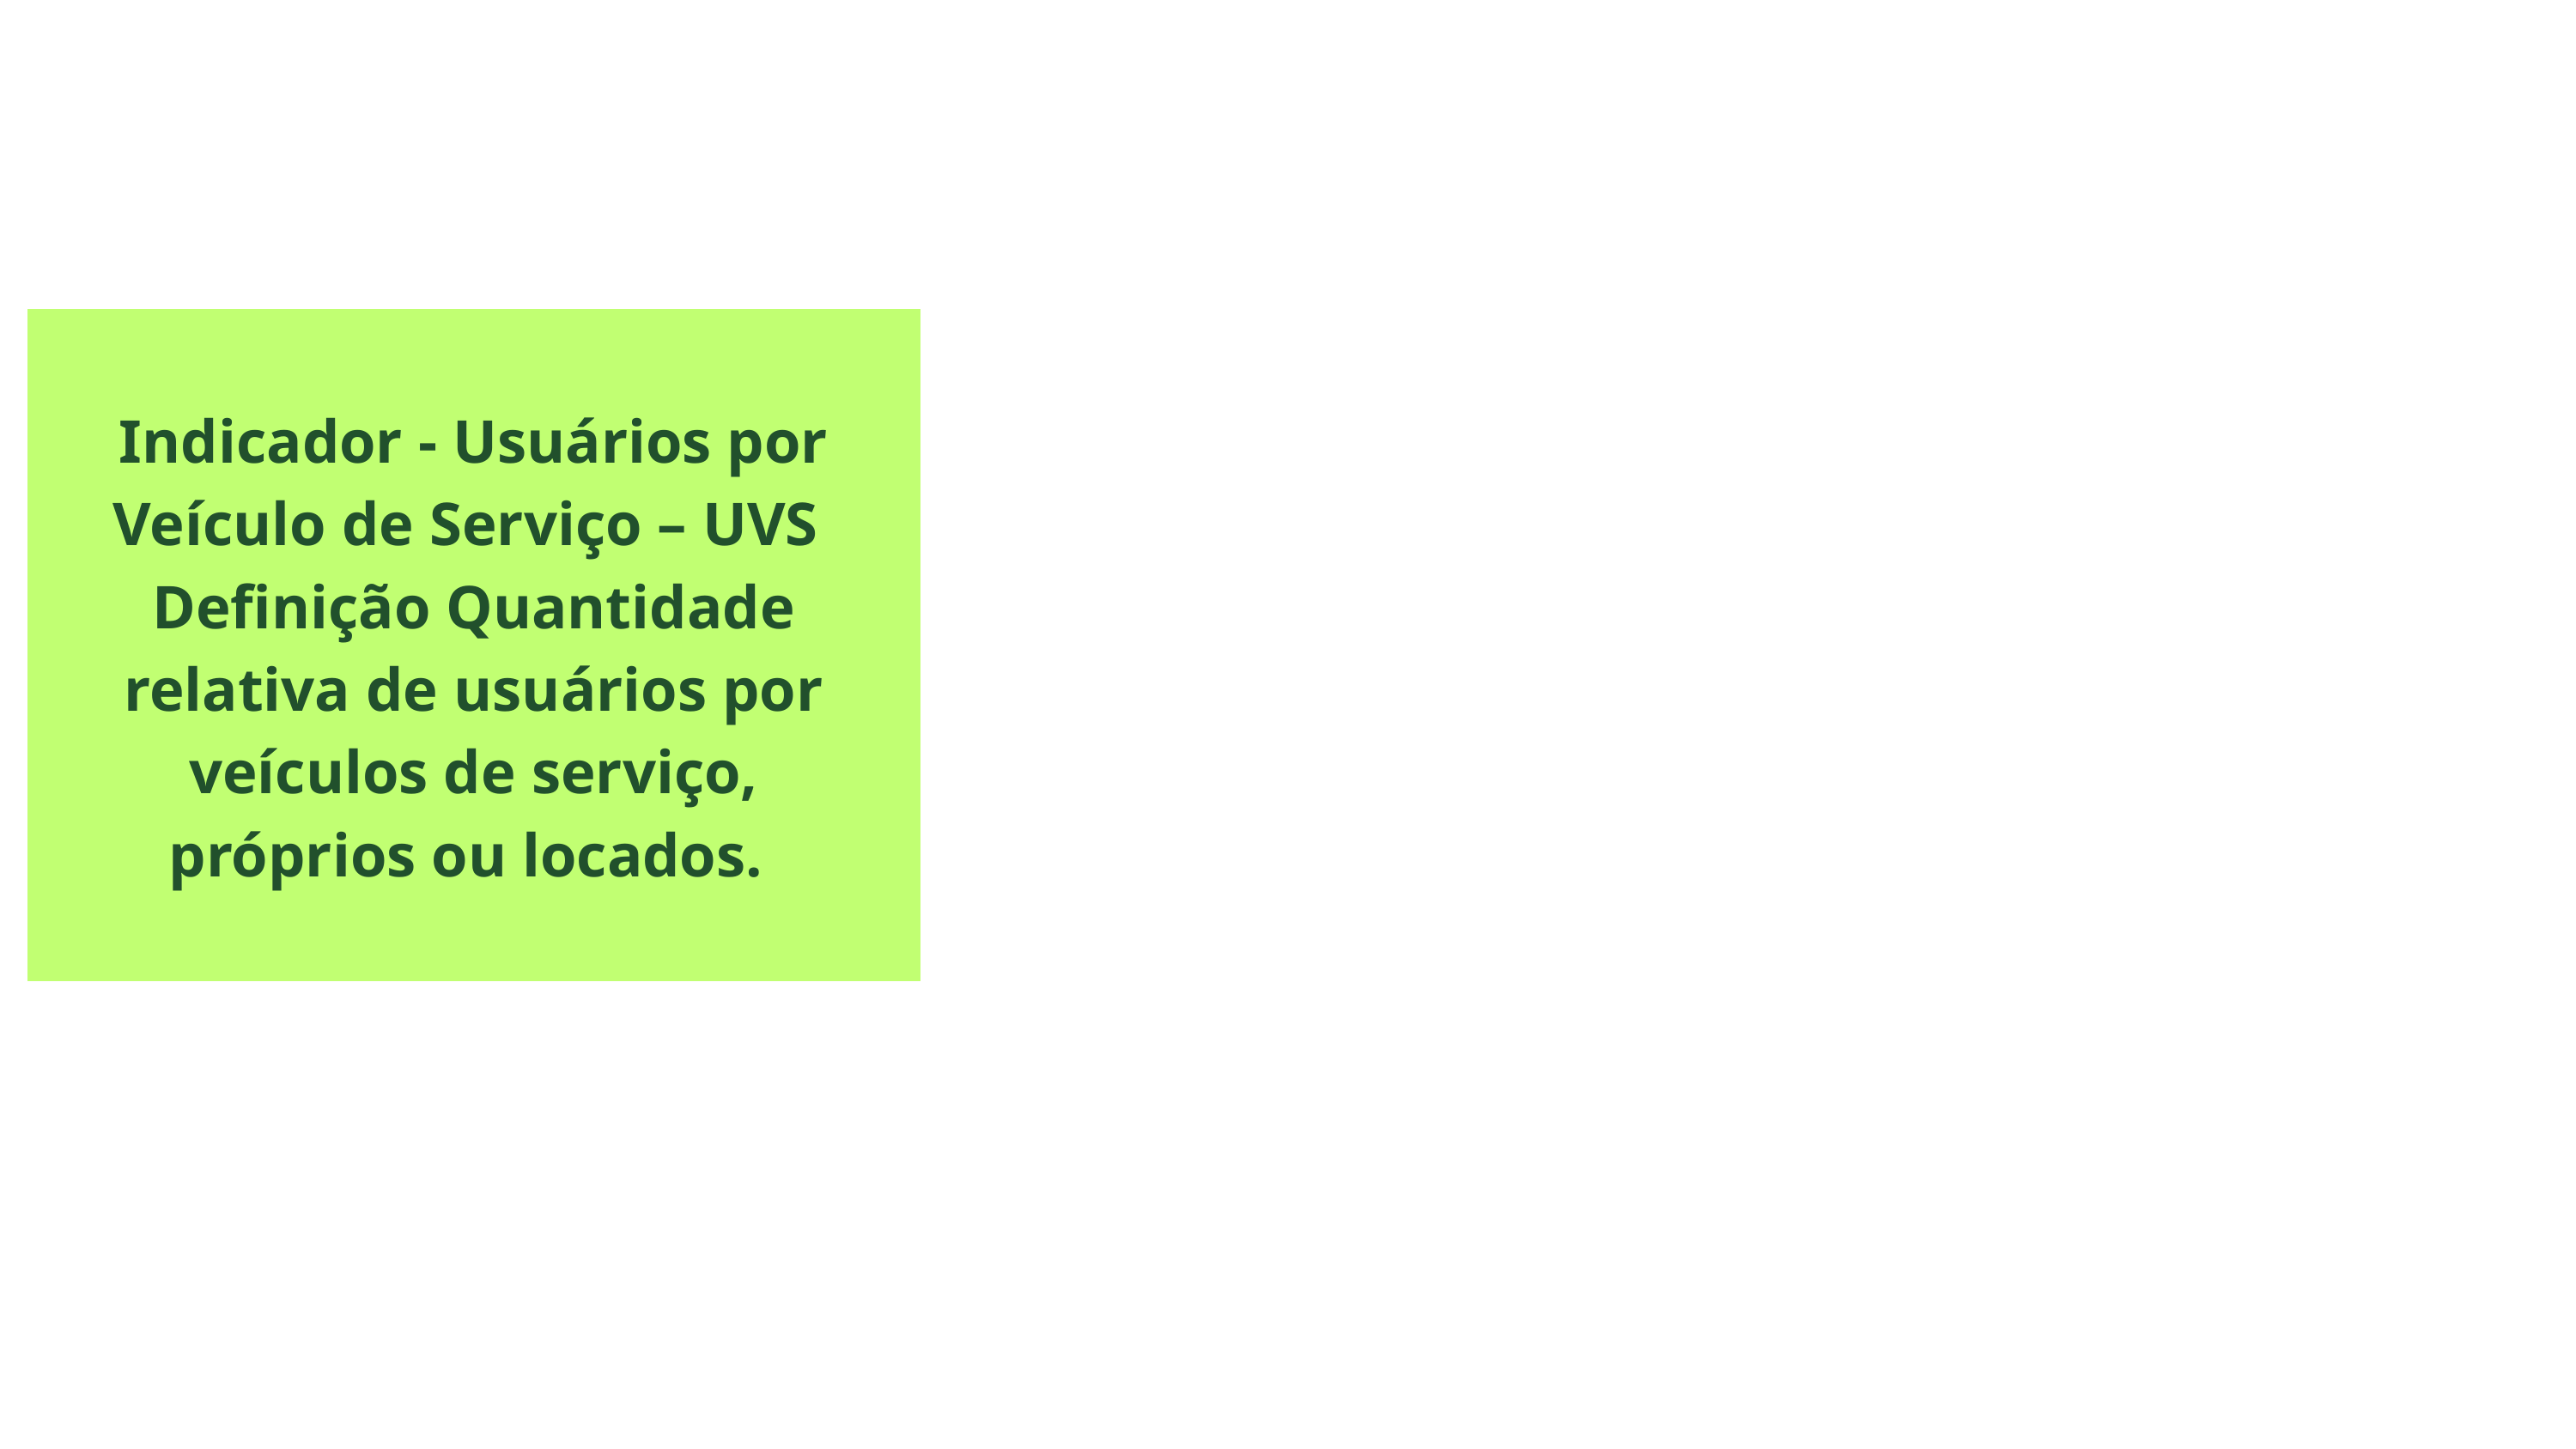

Fórmula Usuários / Veículo de serviço.
Polaridade Quanto maior o valor, melhor o desempenho.
Periodicidade Anual.
Metodologia Análise de Desempenho: Anual
Unidade responsável pelas metas: Coordenadoria de Polícia Judicial.
Indicador - Usuários por Veículo de Serviço – UVS
Definição Quantidade relativa de usuários por veículos de serviço, próprios ou locados.